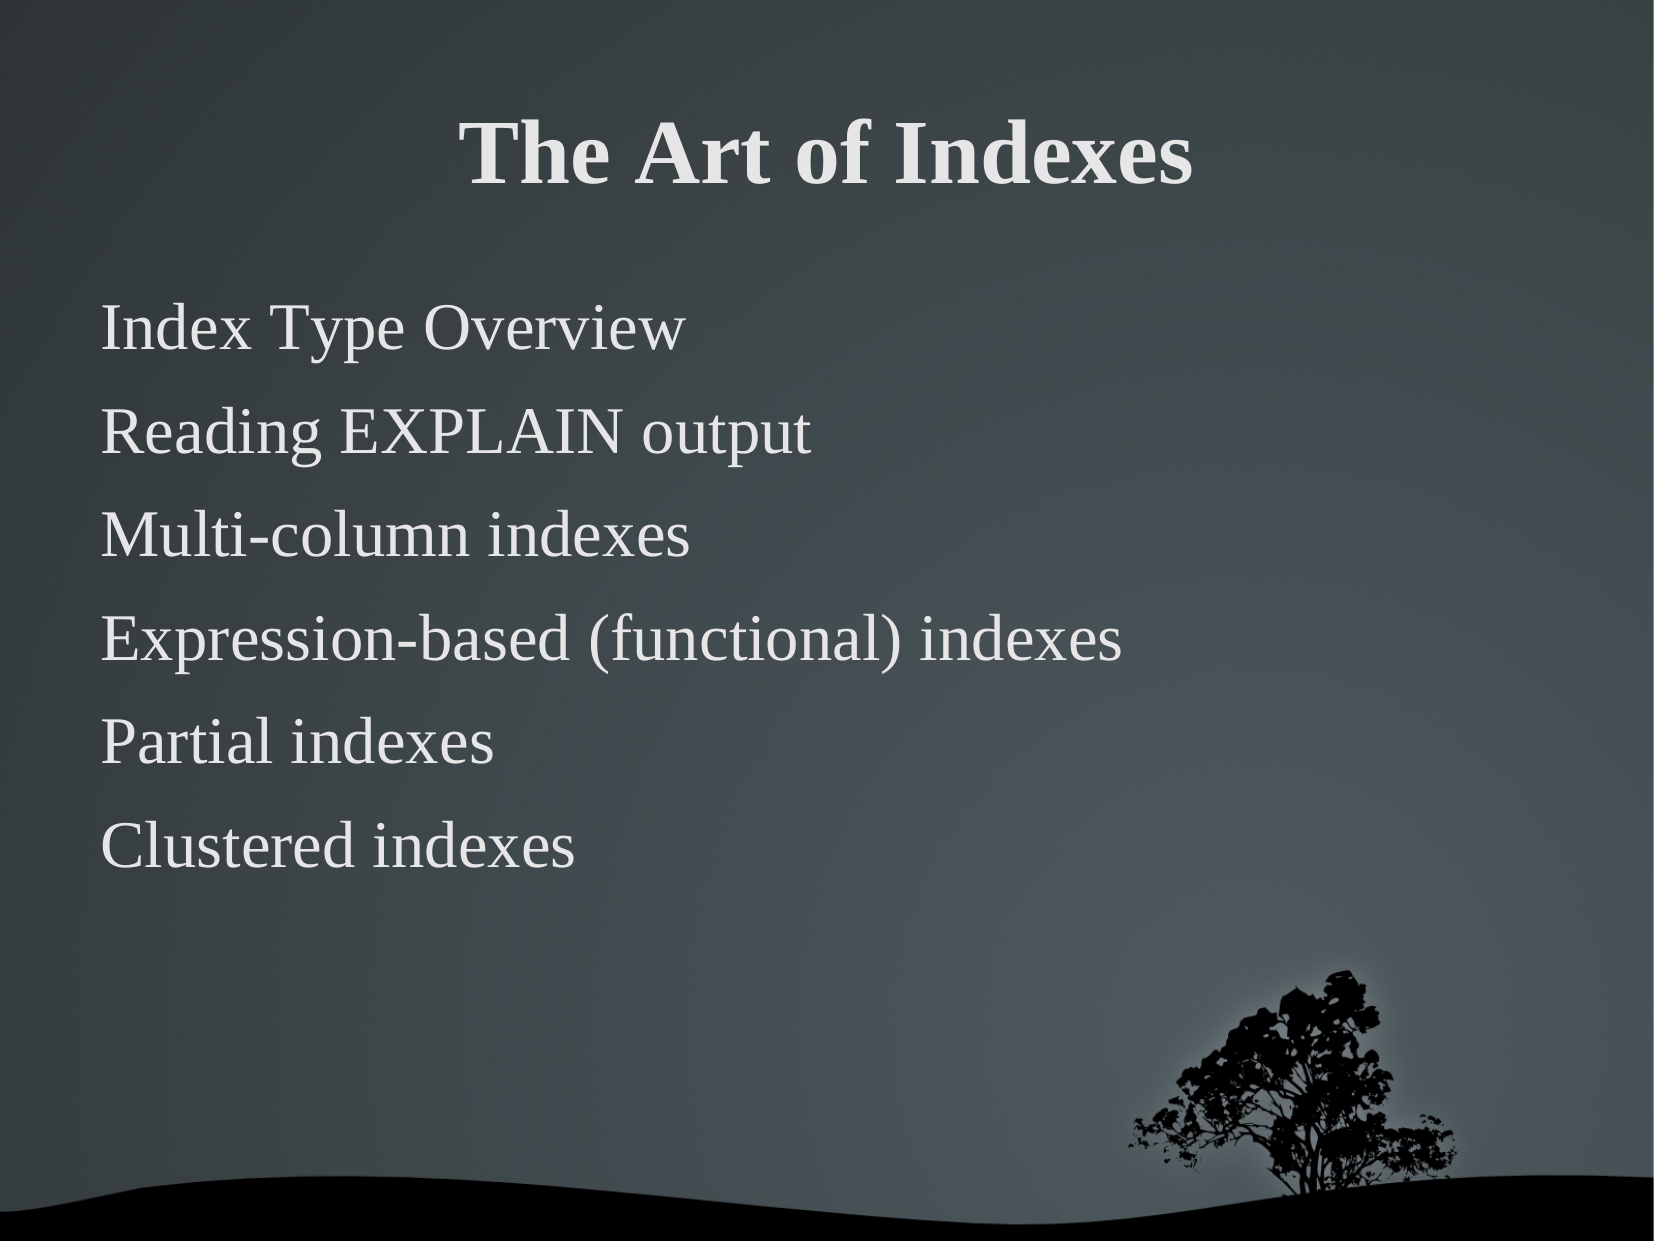

# The Art of Indexes
Index Type Overview
Reading EXPLAIN output
Multi-column indexes
Expression-based (functional) indexes
Partial indexes
Clustered indexes